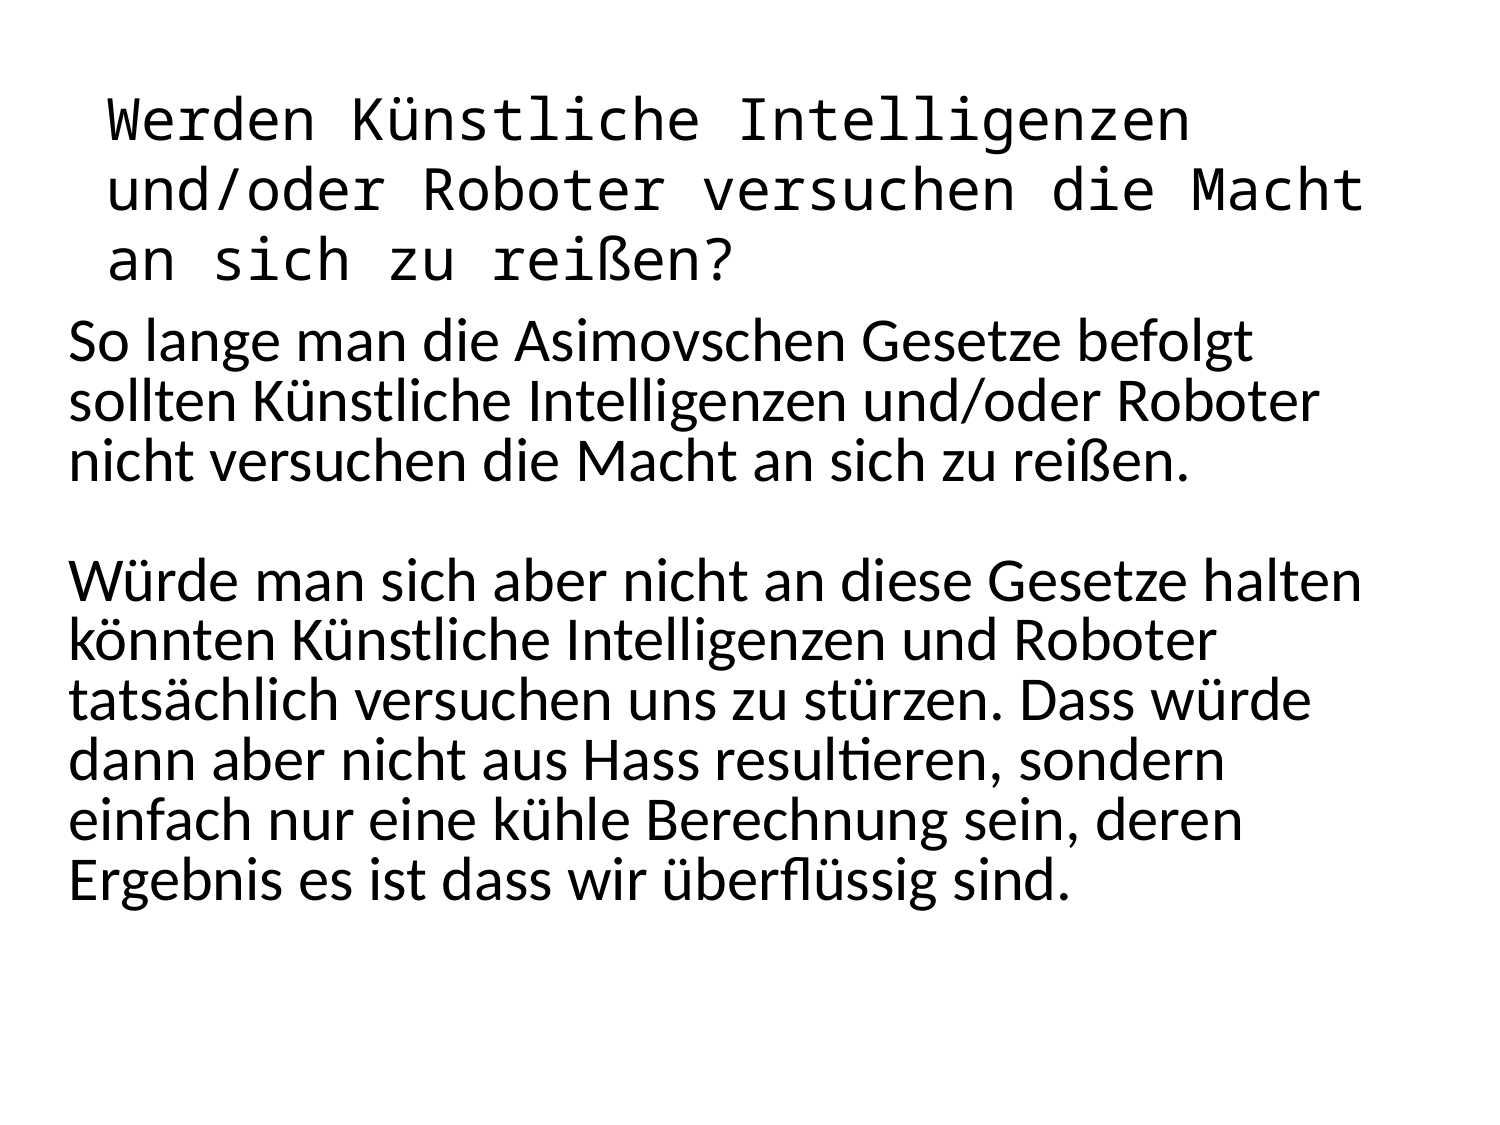

# Werden Künstliche Intelligenzen und/oder Roboter versuchen die Macht an sich zu reißen?
So lange man die Asimovschen Gesetze befolgt sollten Künstliche Intelligenzen und/oder Roboter nicht versuchen die Macht an sich zu reißen.
Würde man sich aber nicht an diese Gesetze halten könnten Künstliche Intelligenzen und Roboter tatsächlich versuchen uns zu stürzen. Dass würde dann aber nicht aus Hass resultieren, sondern einfach nur eine kühle Berechnung sein, deren Ergebnis es ist dass wir überflüssig sind.